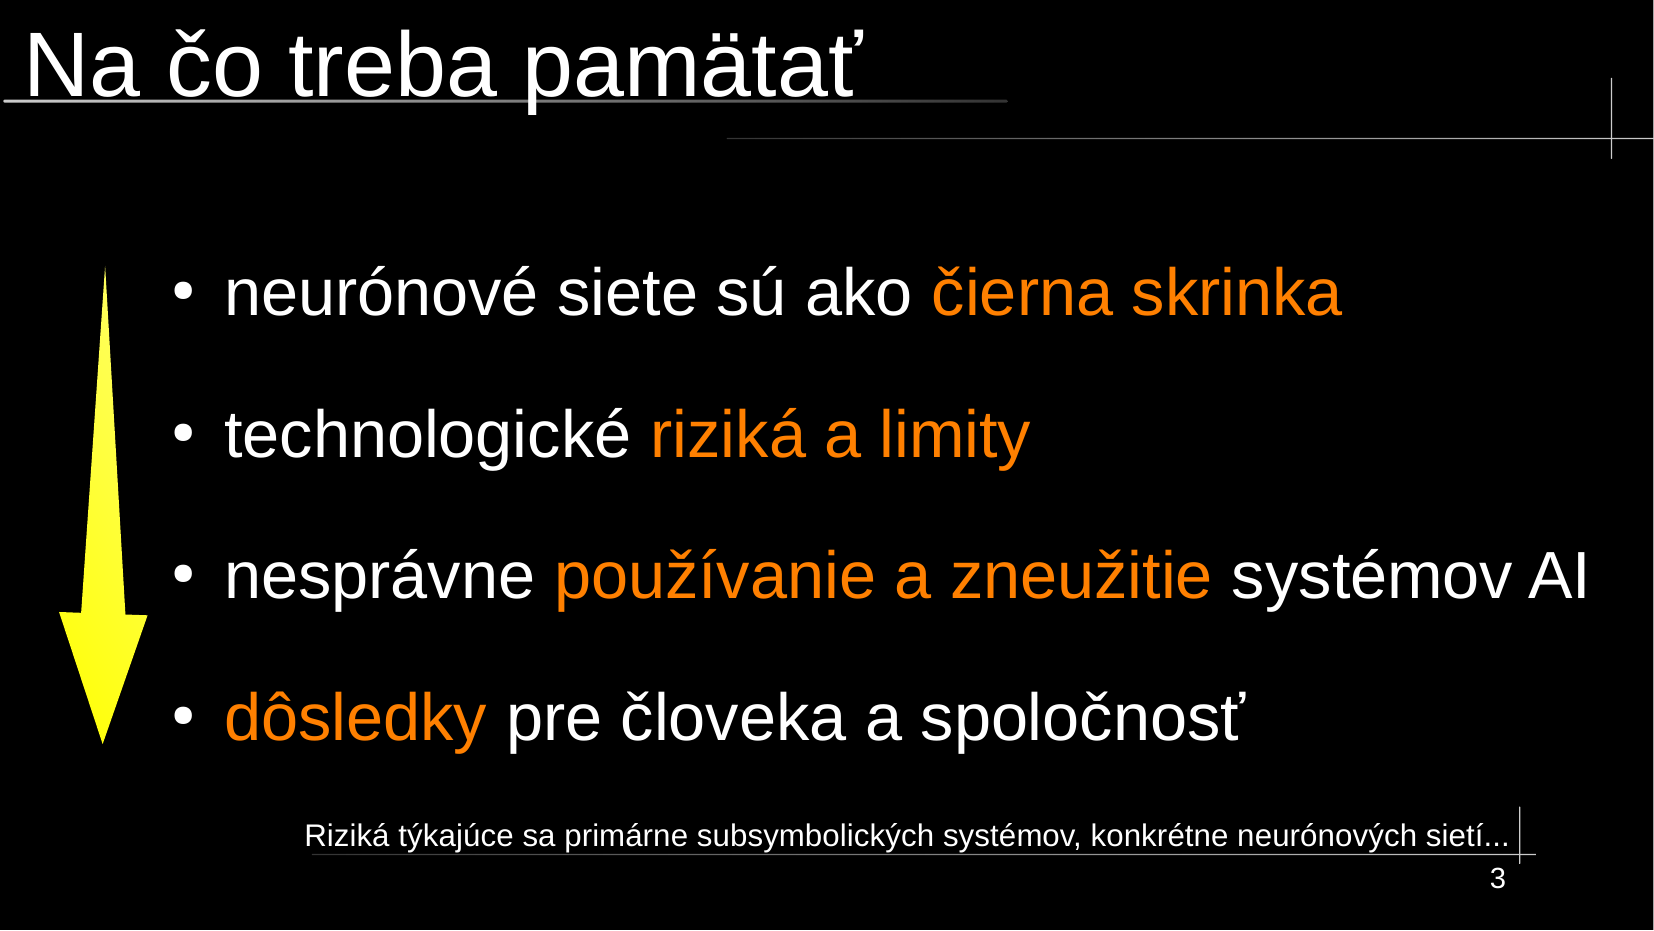

# Na čo treba pamätať
neurónové siete sú ako čierna skrinka
technologické riziká a limity
nesprávne používanie a zneužitie systémov AI
dôsledky pre človeka a spoločnosť
Riziká týkajúce sa primárne subsymbolických systémov, konkrétne neurónových sietí...
3